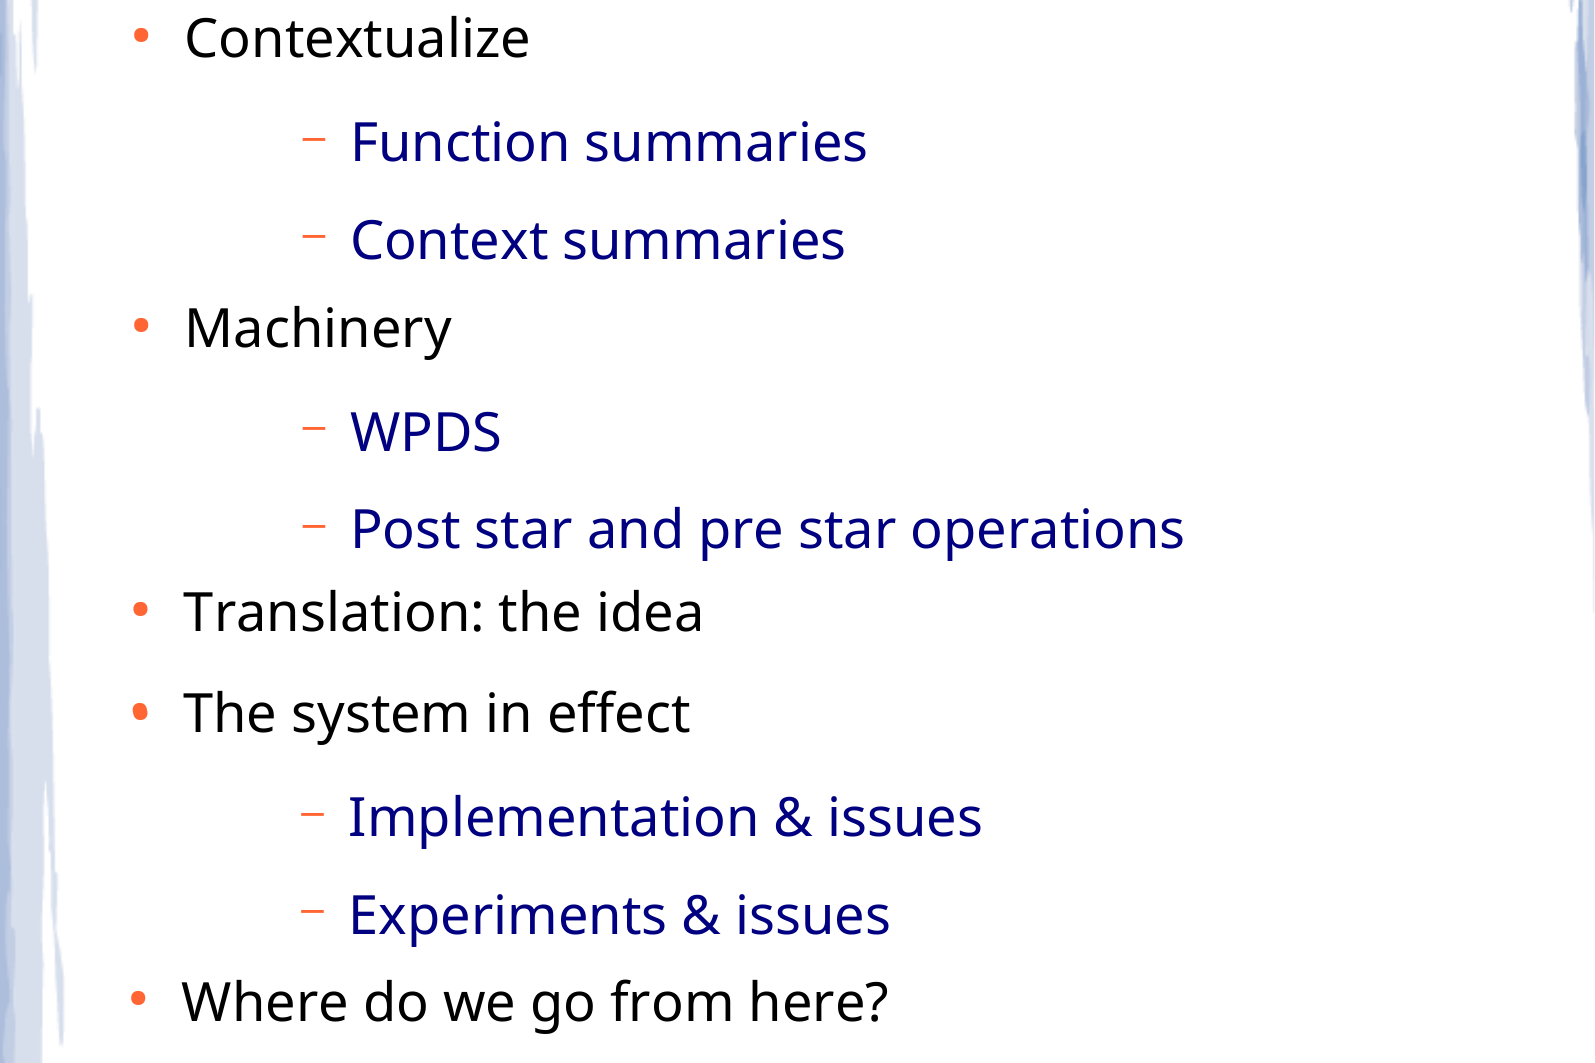

# Contextualize
Function summaries
Context summaries
Machinery
WPDS
Post star and pre star operations
Translation: the idea
The system in effect
Implementation & issues
Experiments & issues
Where do we go from here?